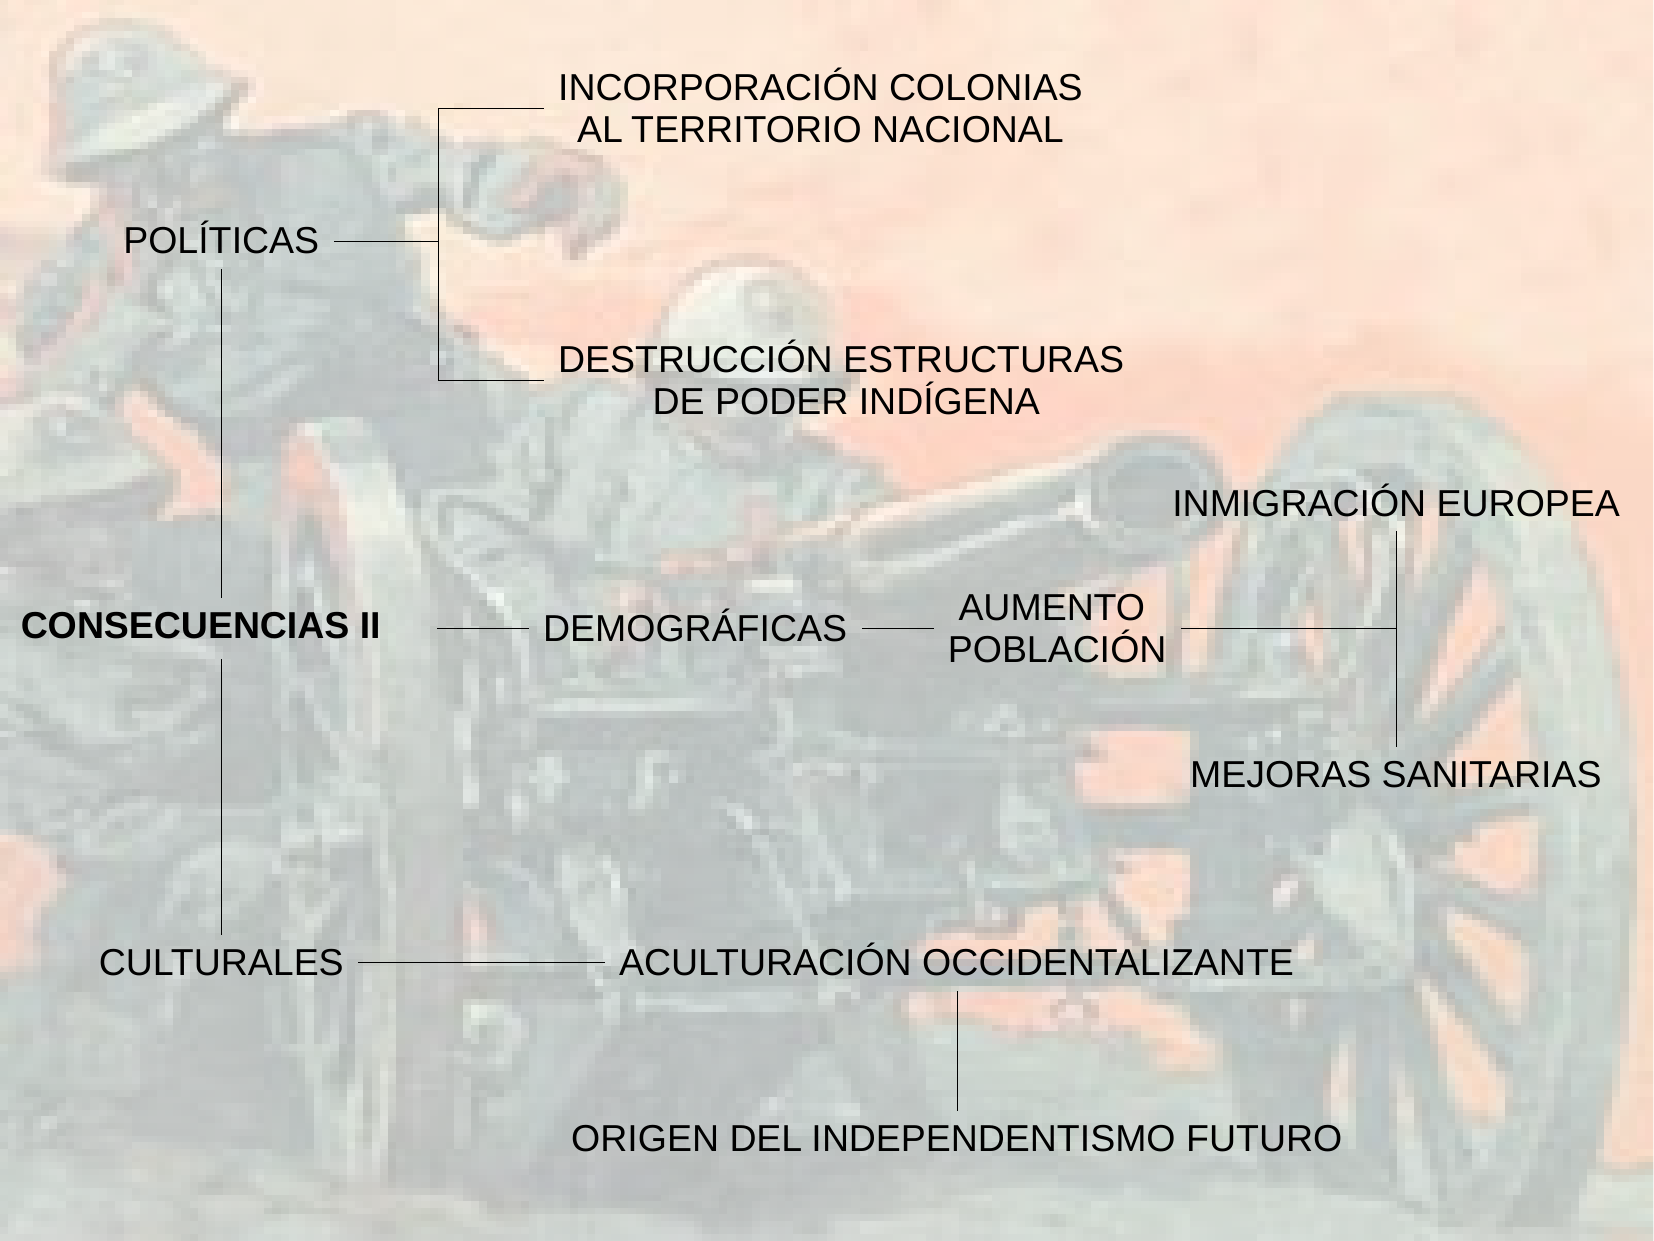

INCORPORACIÓN COLONIAS
AL TERRITORIO NACIONAL
POLÍTICAS
DESTRUCCIÓN ESTRUCTURAS
 DE PODER INDÍGENA
INMIGRACIÓN EUROPEA
AUMENTO
POBLACIÓN
CONSECUENCIAS II
DEMOGRÁFICAS
MEJORAS SANITARIAS
CULTURALES
ACULTURACIÓN OCCIDENTALIZANTE
ORIGEN DEL INDEPENDENTISMO FUTURO